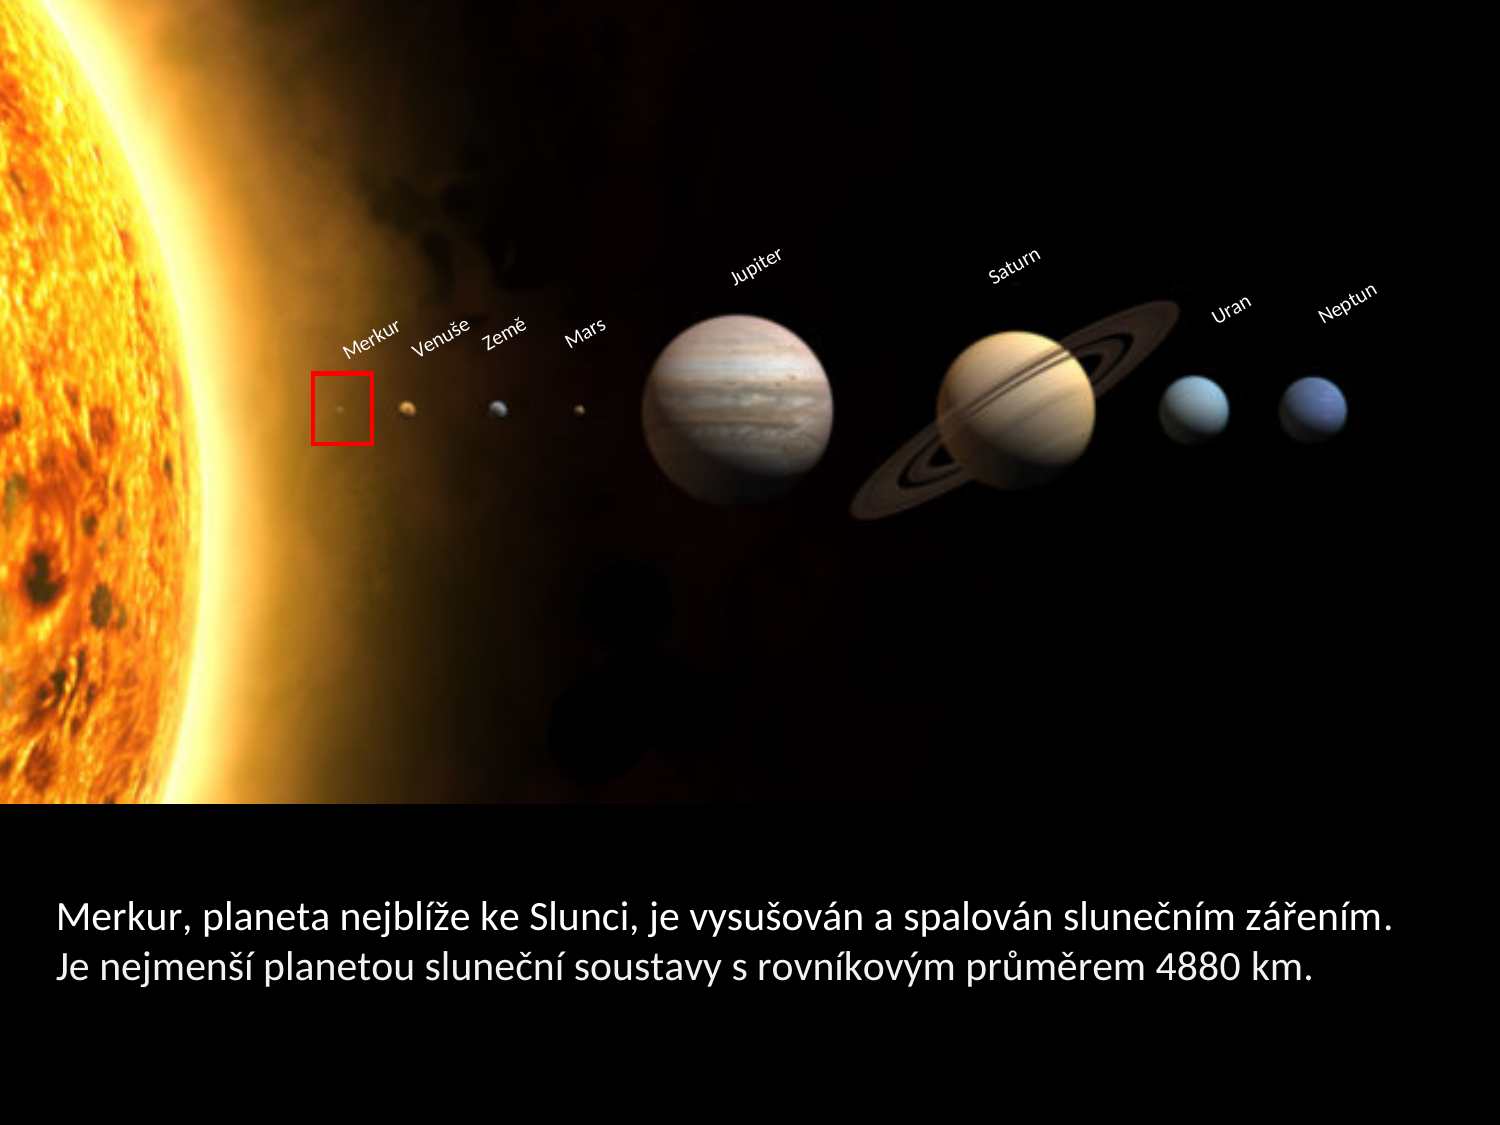

Saturn
Jupiter
Neptun
Uran
Mars
Země
Venuše
Merkur
Merkur, planeta nejblíže ke Slunci, je vysušován a spalován slunečním zářením.
Je nejmenší planetou sluneční soustavy s rovníkovým průměrem 4880 km.